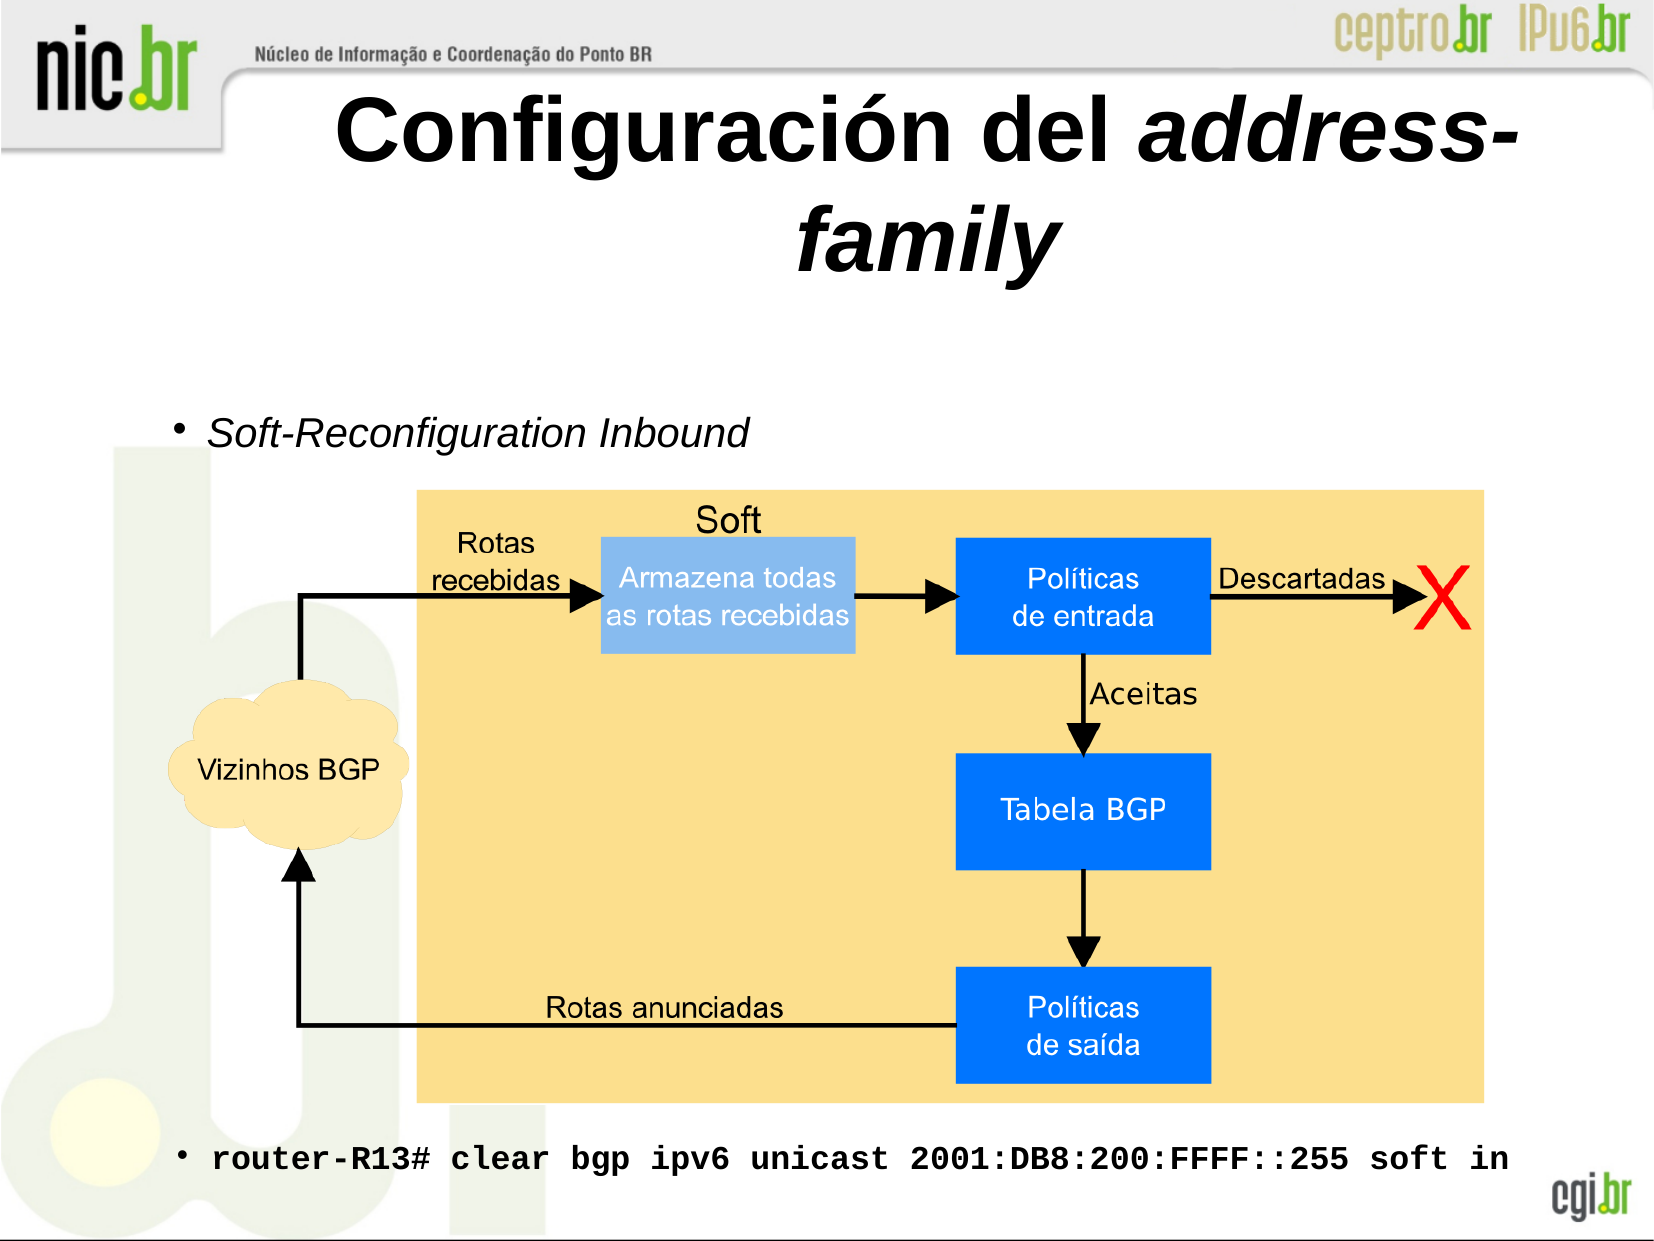

Configuración del address-family
Soft-Reconfiguration Inbound
router-R13# clear bgp ipv6 unicast 2001:DB8:200:FFFF::255 soft in